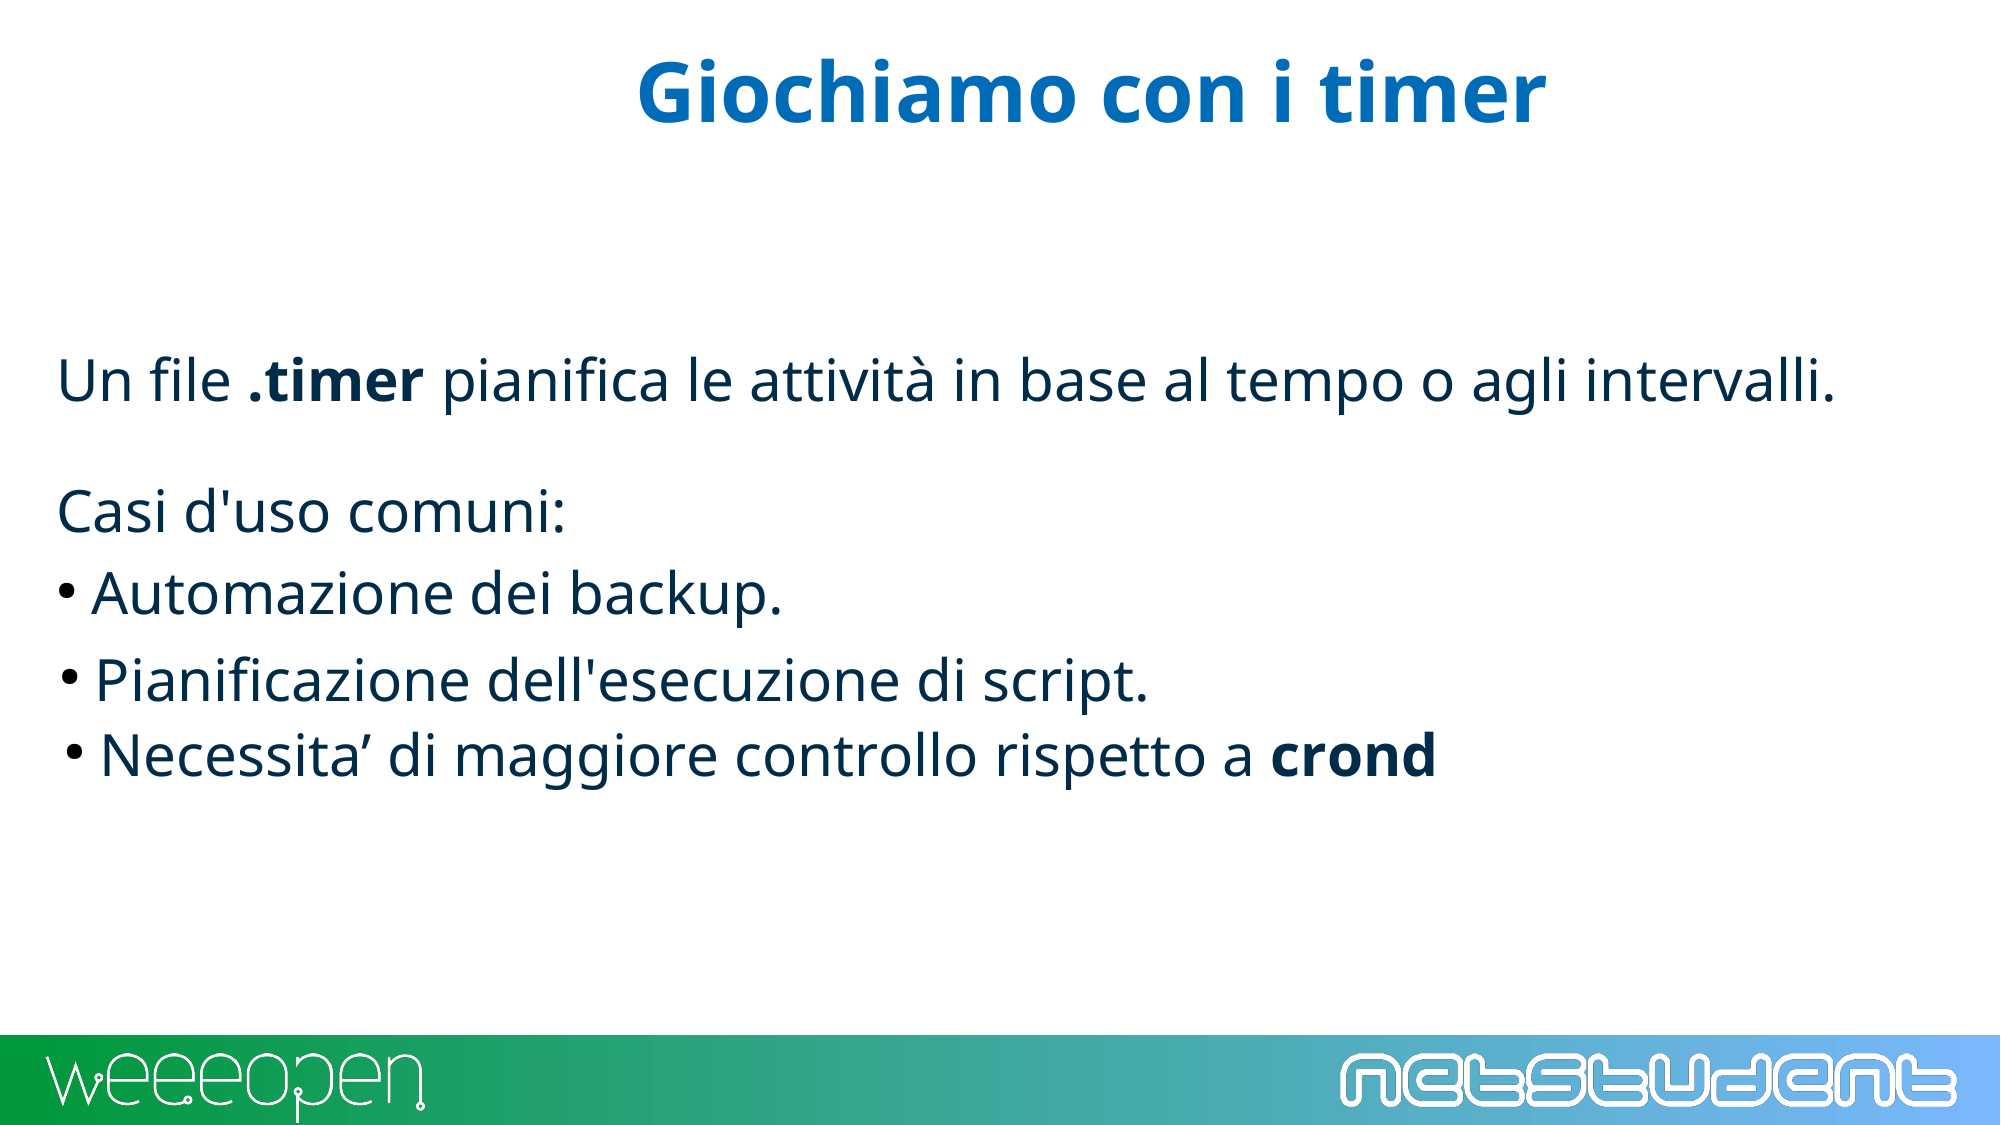

Giochiamo con i timer
Un file .timer pianifica le attività in base al tempo o agli intervalli.
Casi d'uso comuni:
Automazione dei backup.
Pianificazione dell'esecuzione di script.
Necessita’ di maggiore controllo rispetto a crond